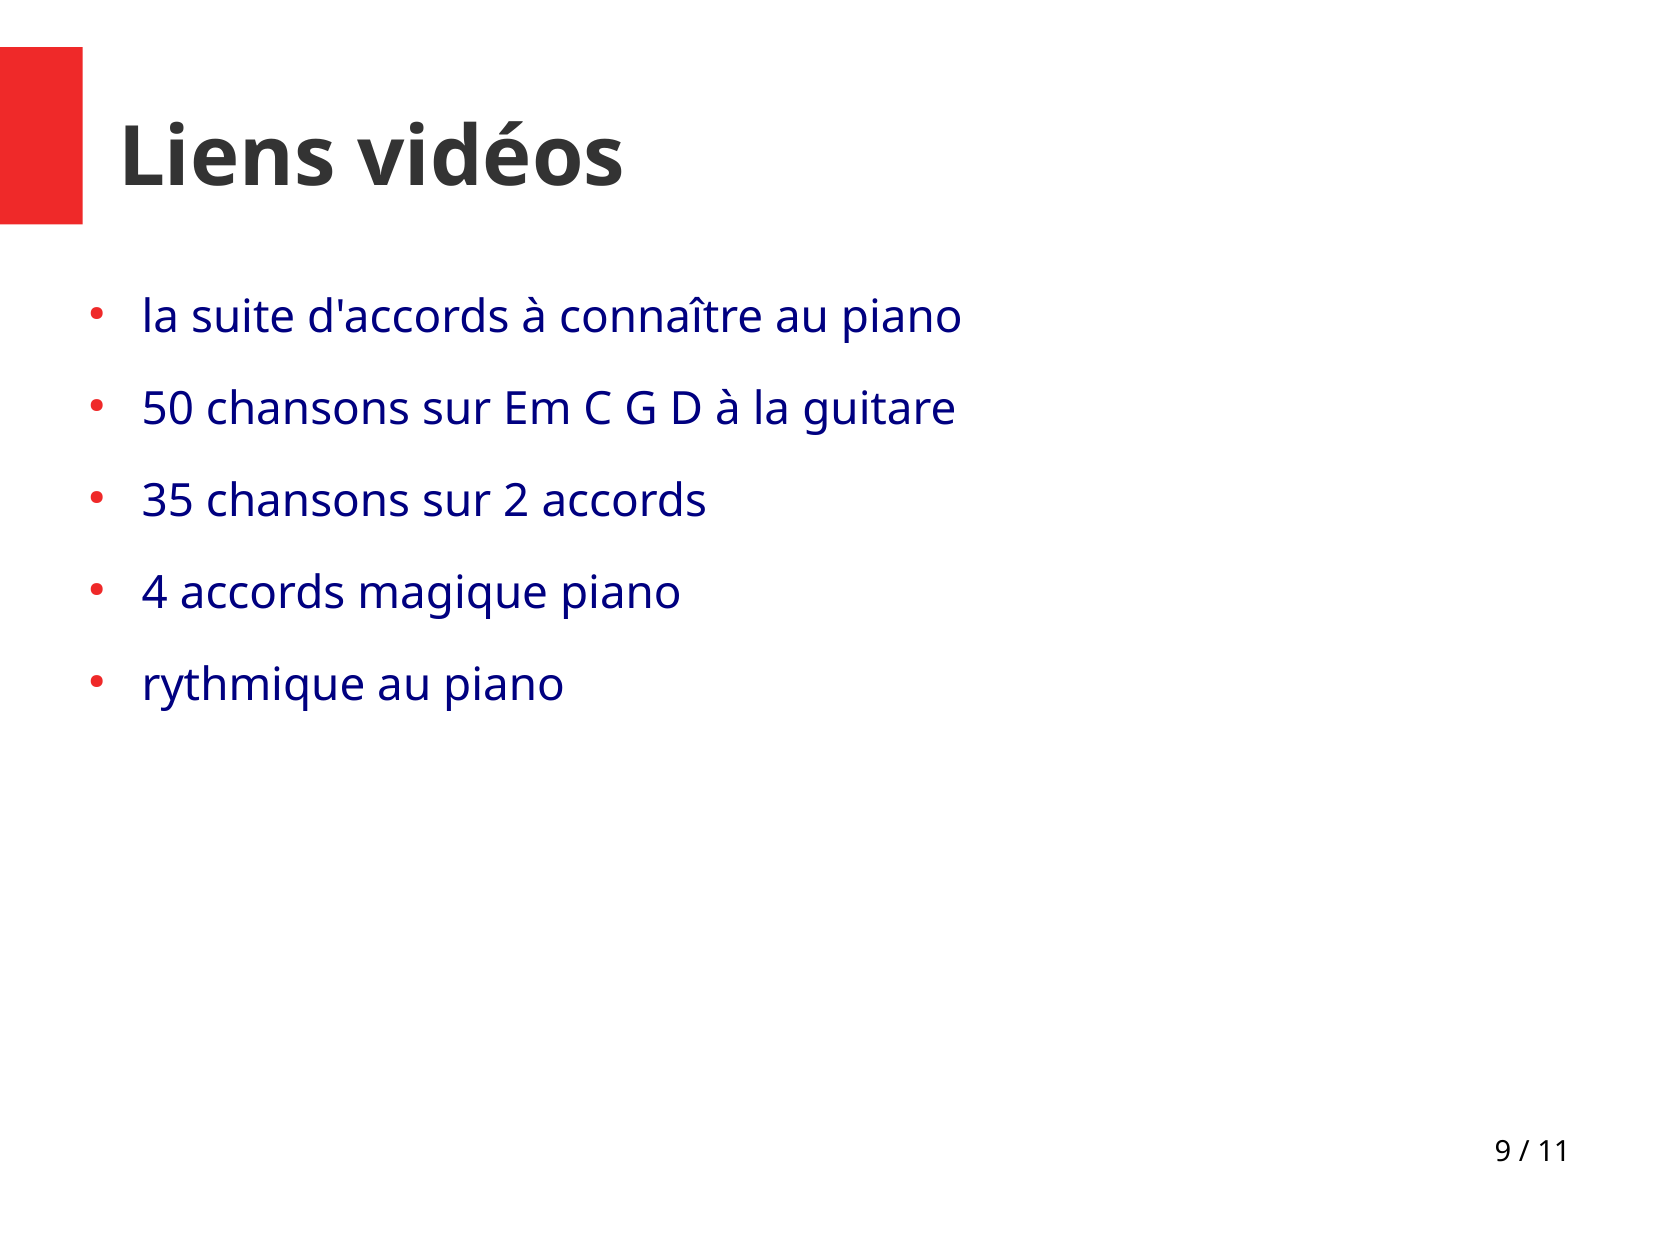

# Liens vidéos
la suite d'accords à connaître au piano
50 chansons sur Em C G D à la guitare
35 chansons sur 2 accords
4 accords magique piano
rythmique au piano
9